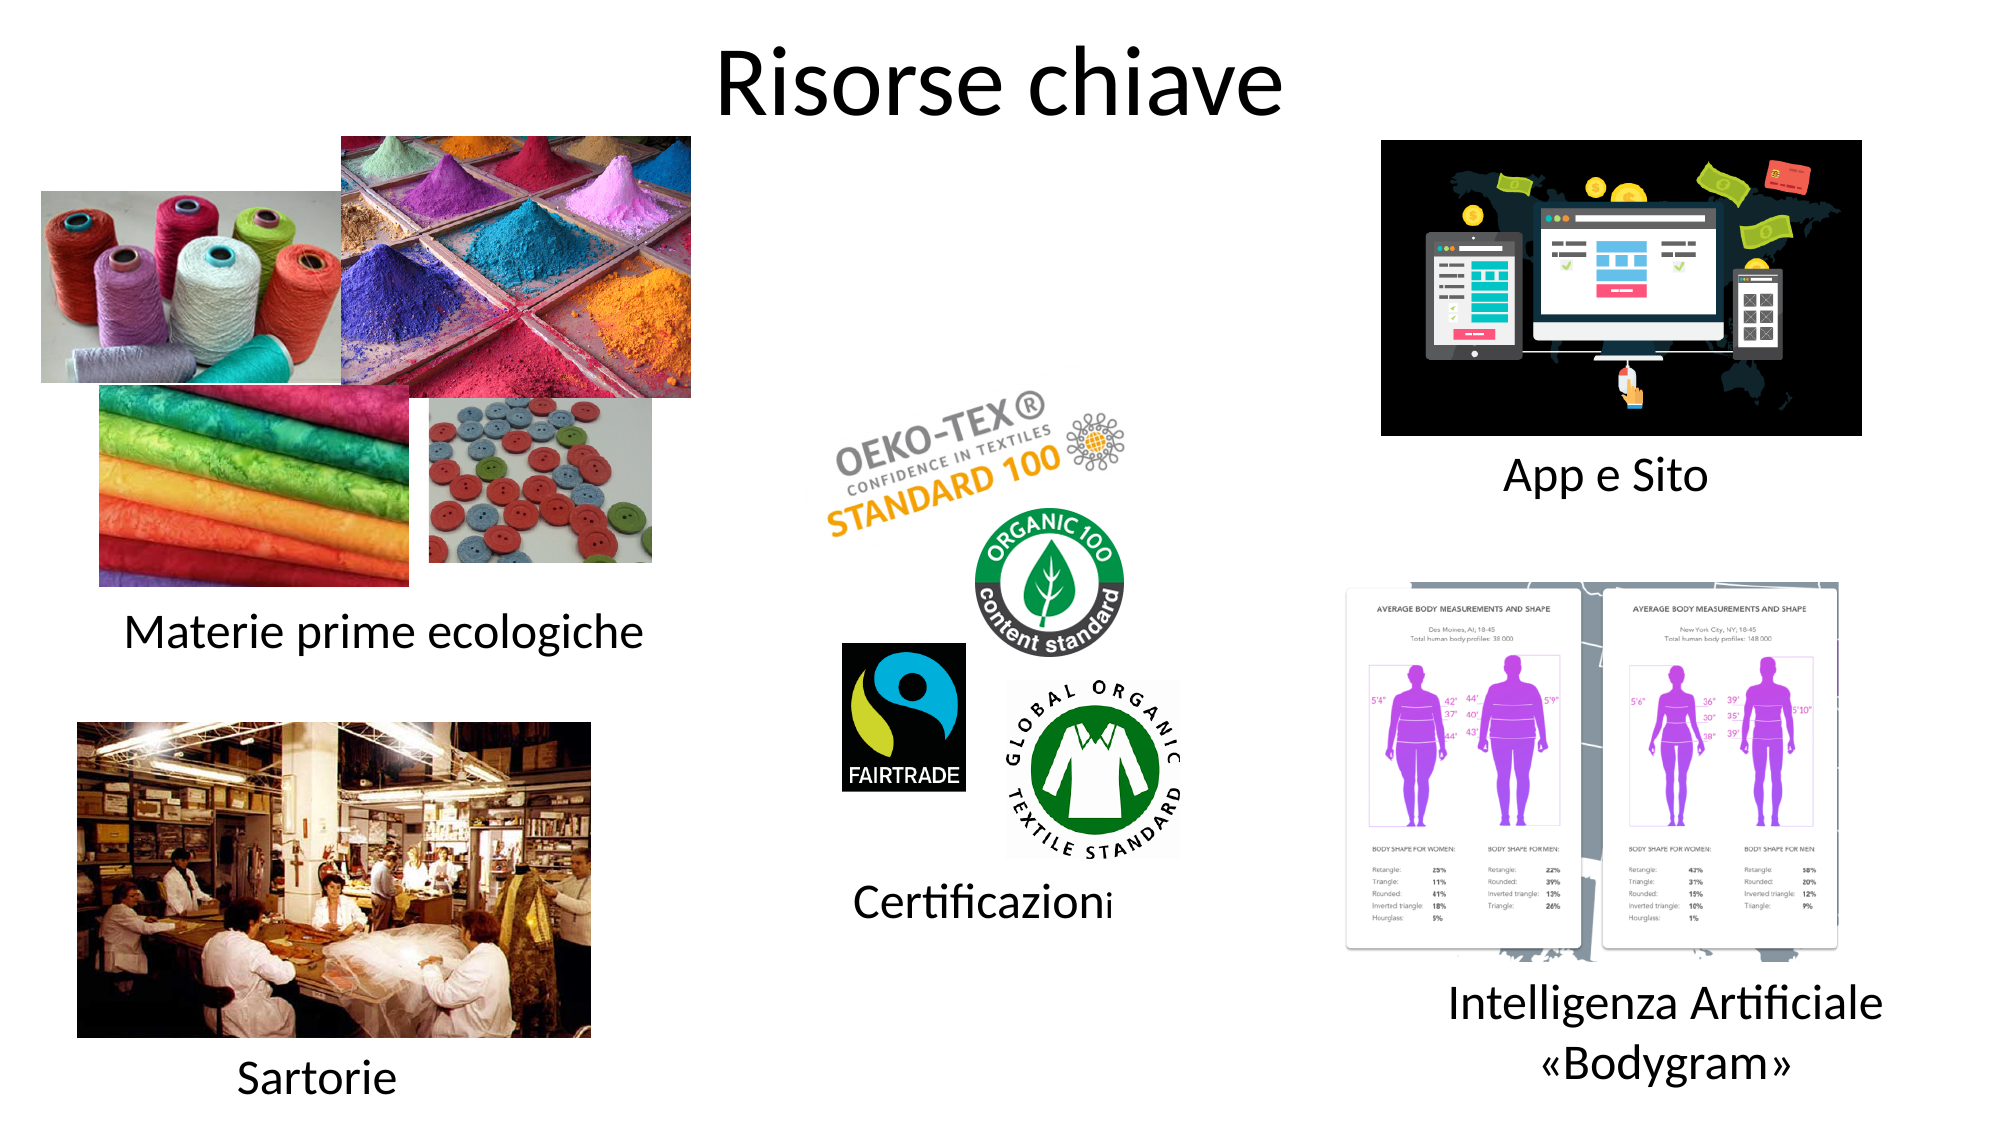

Risorse chiave
App e Sito
Materie prime ecologiche
Certificazioni
Intelligenza Artificiale
«Bodygram»
Sartorie